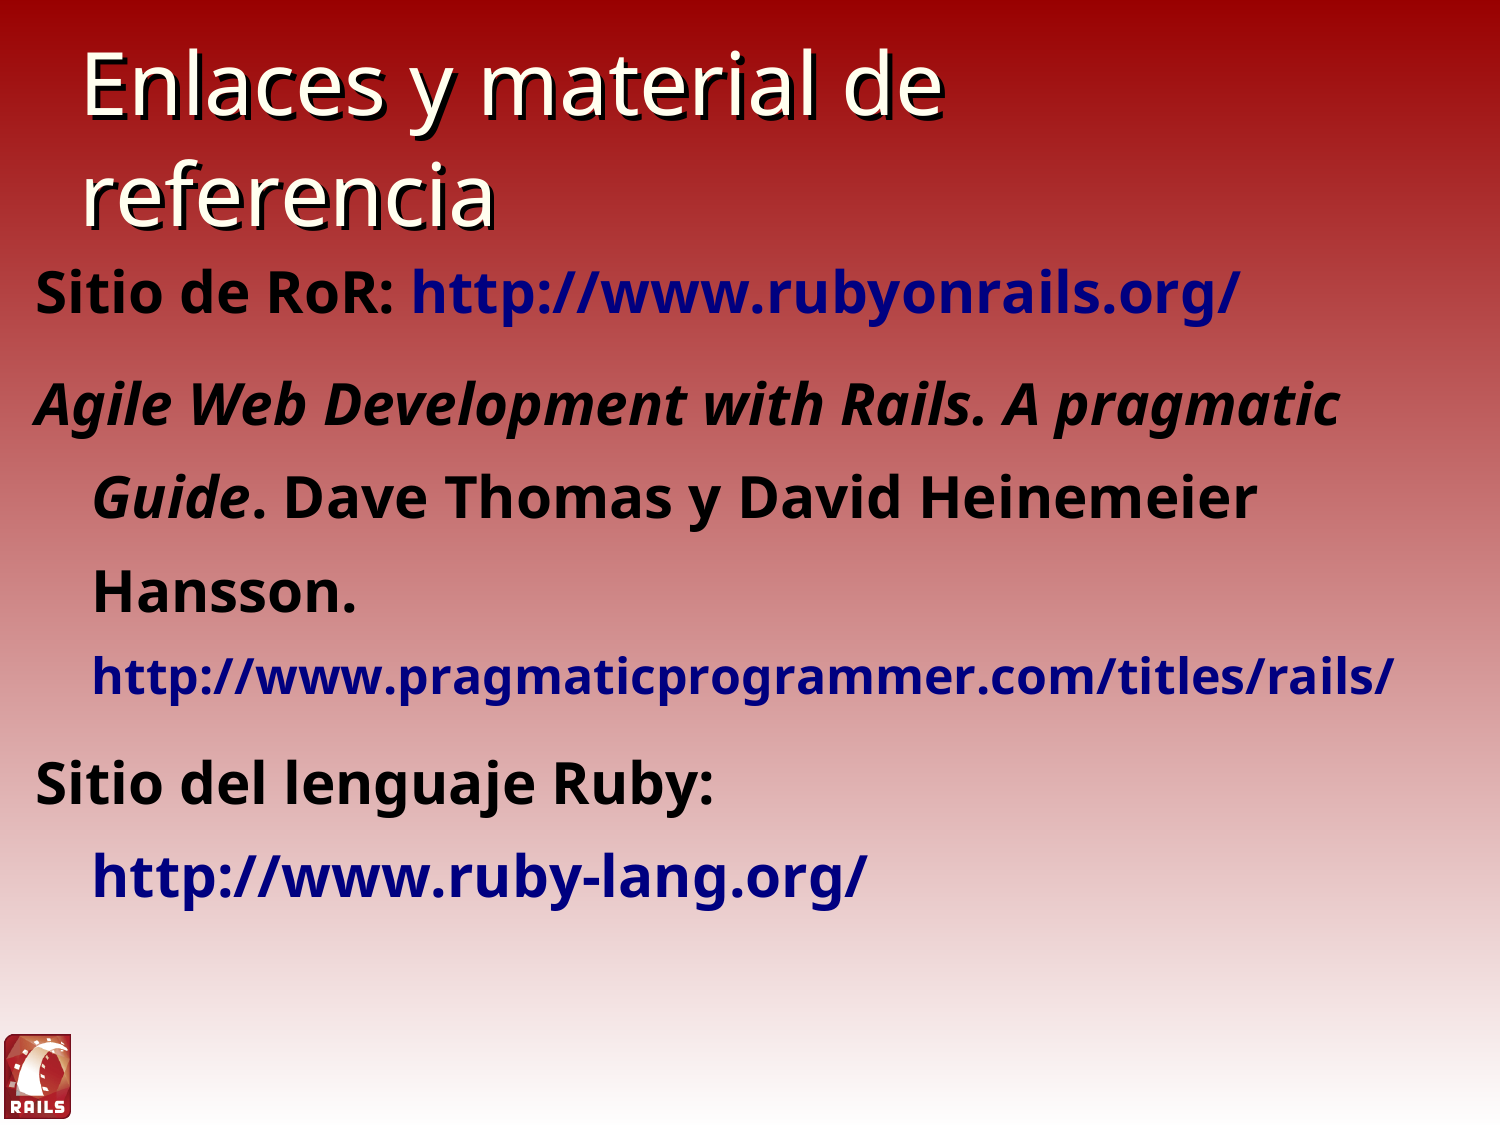

# Enlaces y material de referencia
Sitio de RoR: http://www.rubyonrails.org/
Agile Web Development with Rails. A pragmatic Guide. Dave Thomas y David Heinemeier Hansson. http://www.pragmaticprogrammer.com/titles/rails/
Sitio del lenguaje Ruby: http://www.ruby-lang.org/